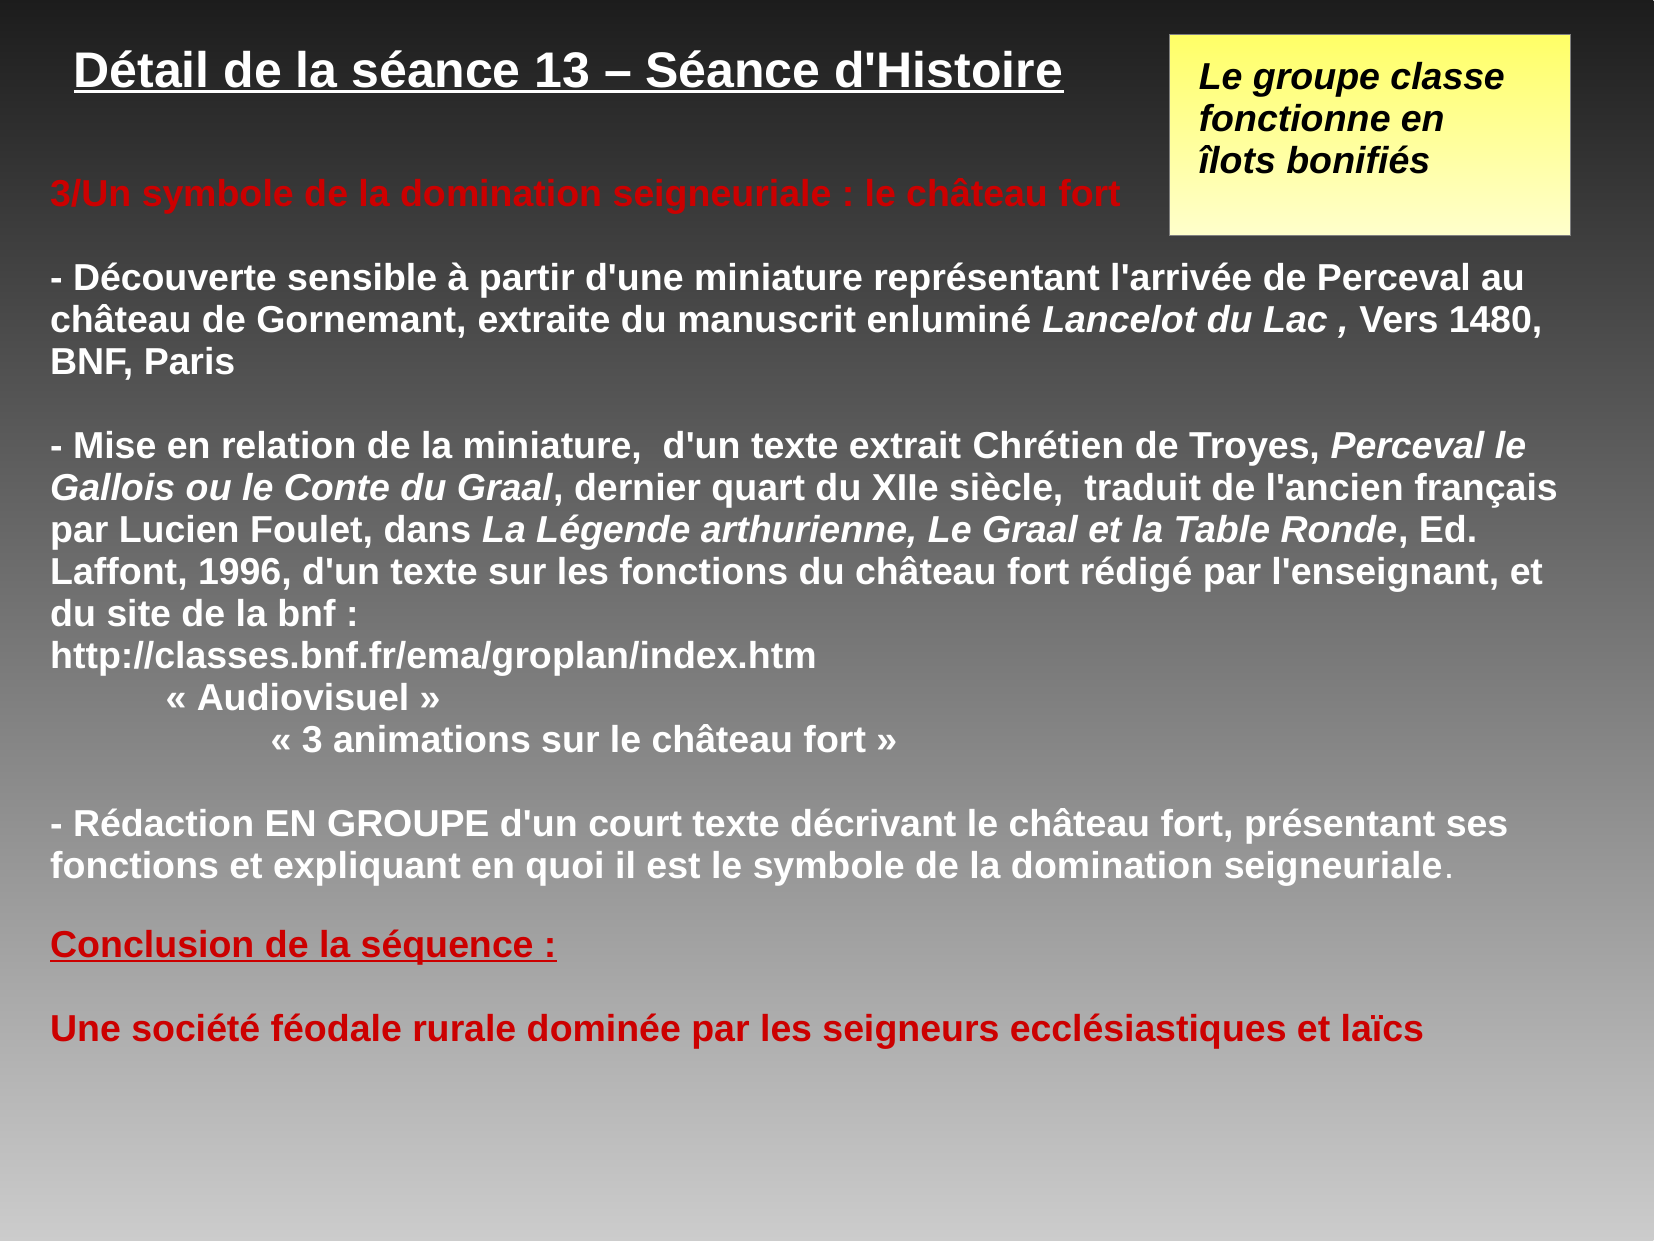

Détail de la séance 13 – Séance d'Histoire
Le groupe classe fonctionne en
îlots bonifiés
3/Un symbole de la domination seigneuriale : le château fort
- Découverte sensible à partir d'une miniature représentant l'arrivée de Perceval au château de Gornemant, extraite du manuscrit enluminé Lancelot du Lac , Vers 1480, BNF, Paris
- Mise en relation de la miniature, d'un texte extrait Chrétien de Troyes, Perceval le Gallois ou le Conte du Graal, dernier quart du XIIe siècle, traduit de l'ancien français par Lucien Foulet, dans La Légende arthurienne, Le Graal et la Table Ronde, Ed. Laffont, 1996, d'un texte sur les fonctions du château fort rédigé par l'enseignant, et du site de la bnf :
http://classes.bnf.fr/ema/groplan/index.htm
 « Audiovisuel »
 « 3 animations sur le château fort »
- Rédaction EN GROUPE d'un court texte décrivant le château fort, présentant ses fonctions et expliquant en quoi il est le symbole de la domination seigneuriale.
Conclusion de la séquence :
Une société féodale rurale dominée par les seigneurs ecclésiastiques et laïcs